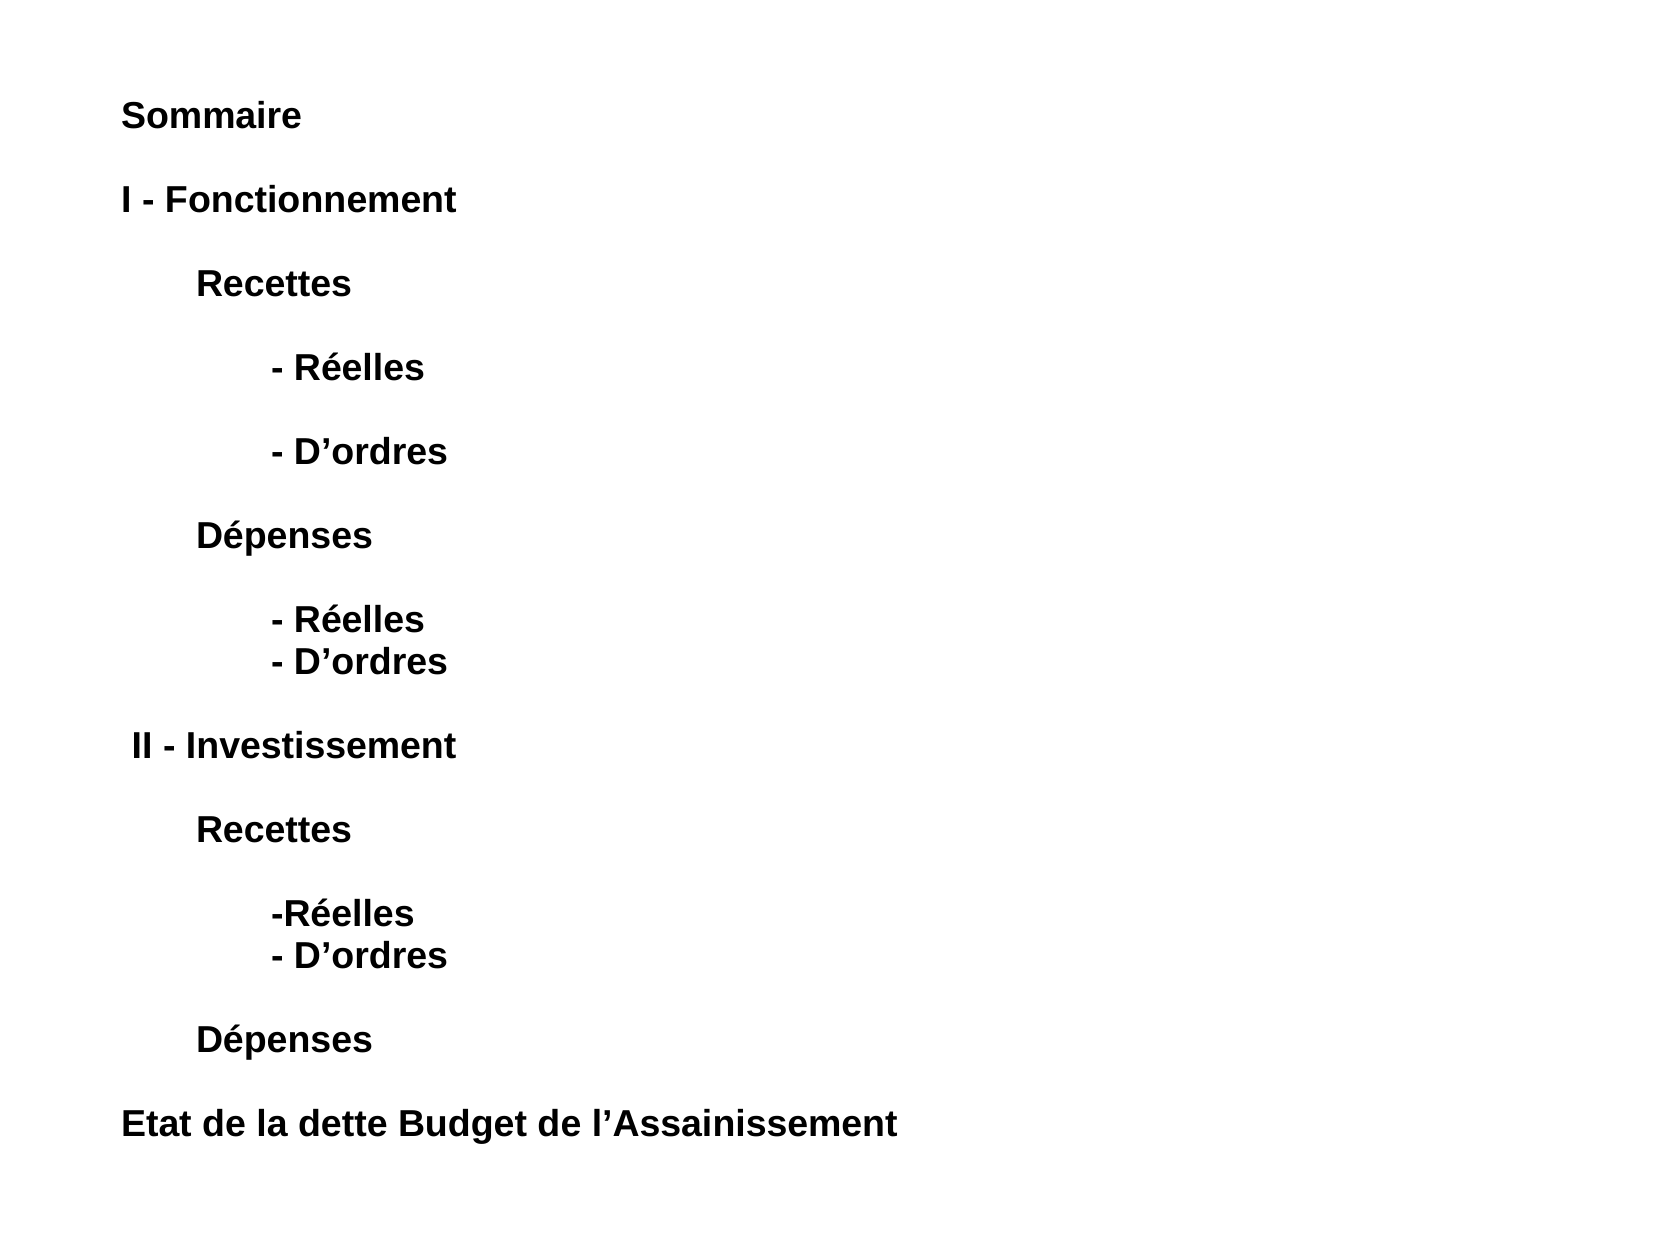

Sommaire
I - Fonctionnement
	Recettes
		- Réelles
		- D’ordres
	Dépenses
 		- Réelles
		- D’ordres
 II - Investissement
	Recettes
		-Réelles
		- D’ordres
	Dépenses
Etat de la dette Budget de l’Assainissement